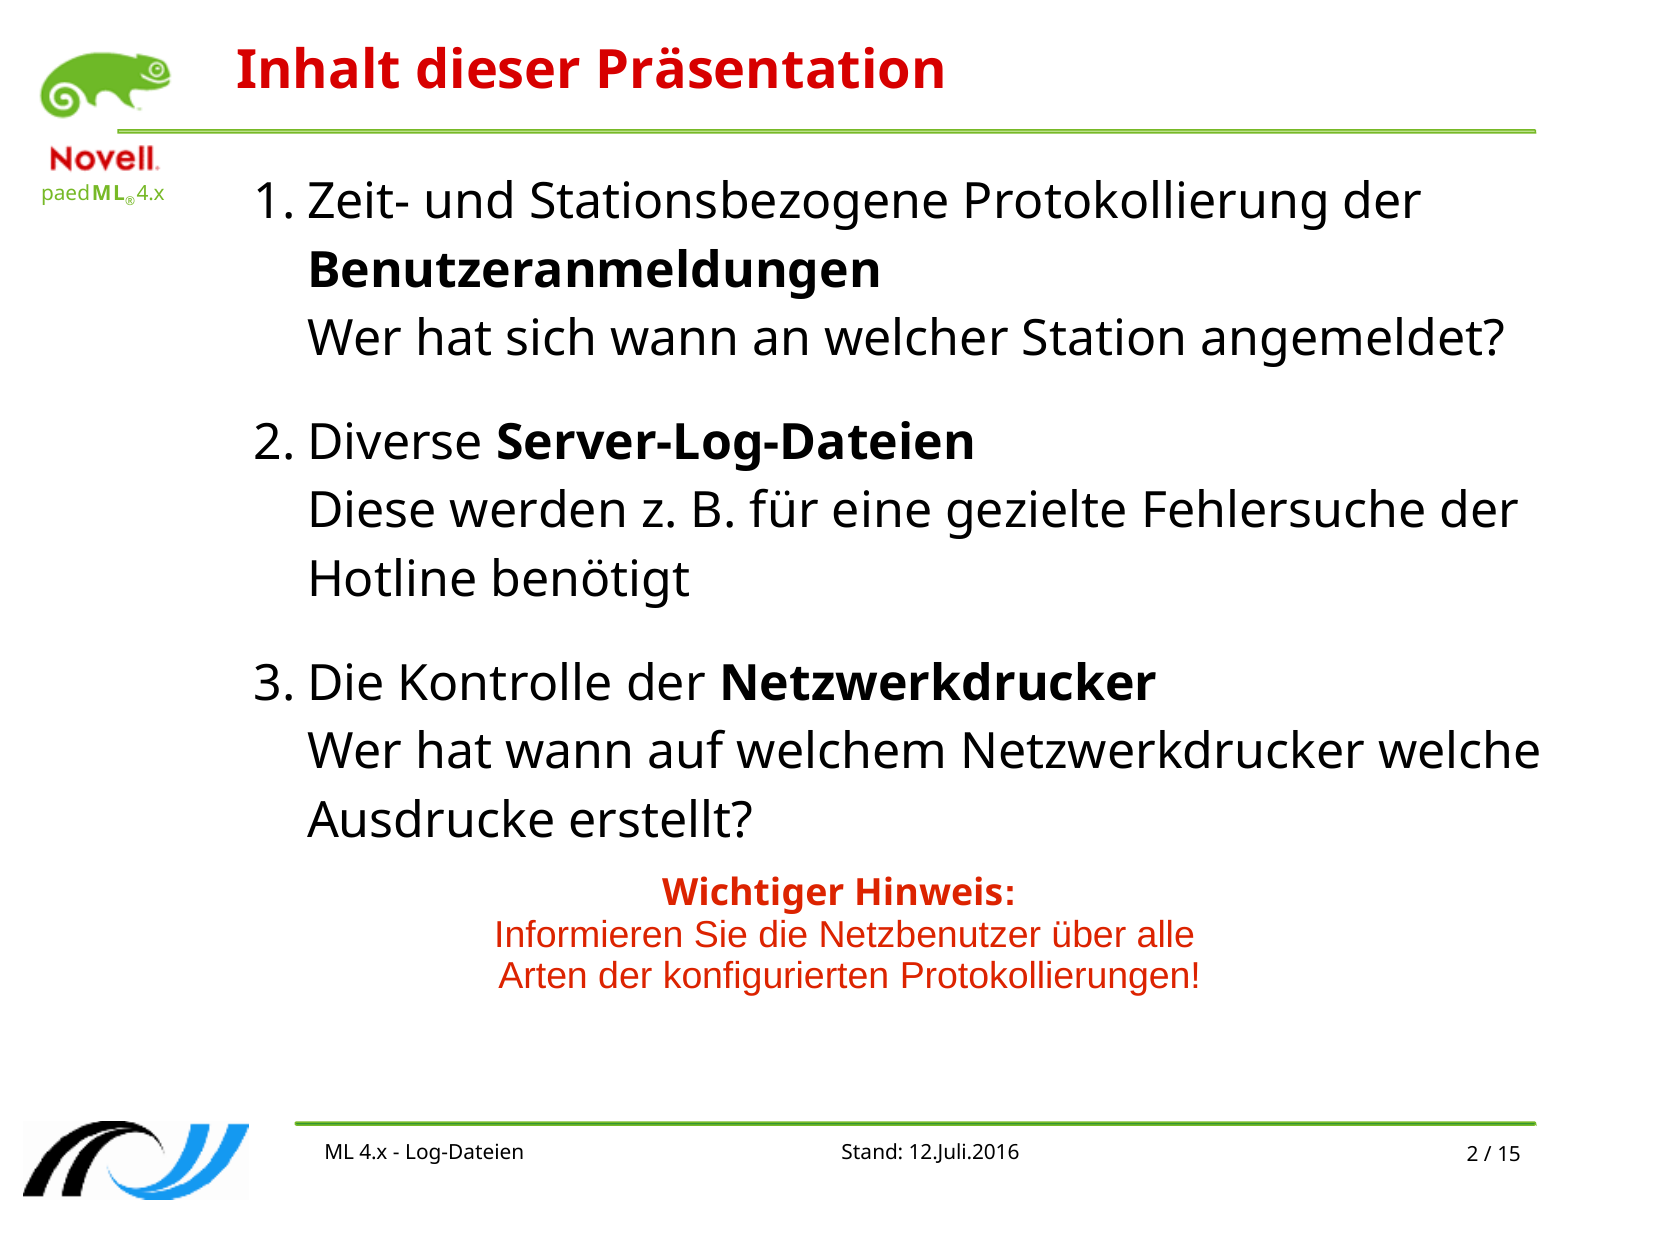

# Inhalt dieser Präsentation
Zeit- und Stationsbezogene Protokollierung der Benutzeranmeldungen
Wer hat sich wann an welcher Station angemeldet?
Diverse Server-Log-Dateien
Diese werden z. B. für eine gezielte Fehlersuche der Hotline benötigt
Die Kontrolle der Netzwerkdrucker
Wer hat wann auf welchem Netzwerkdrucker welche Ausdrucke erstellt?
Wichtiger Hinweis:
Informieren Sie die Netzbenutzer über alle
 Arten der konfigurierten Protokollierungen!
ML 4.x - Log-Dateien
12.Juli.2016
2